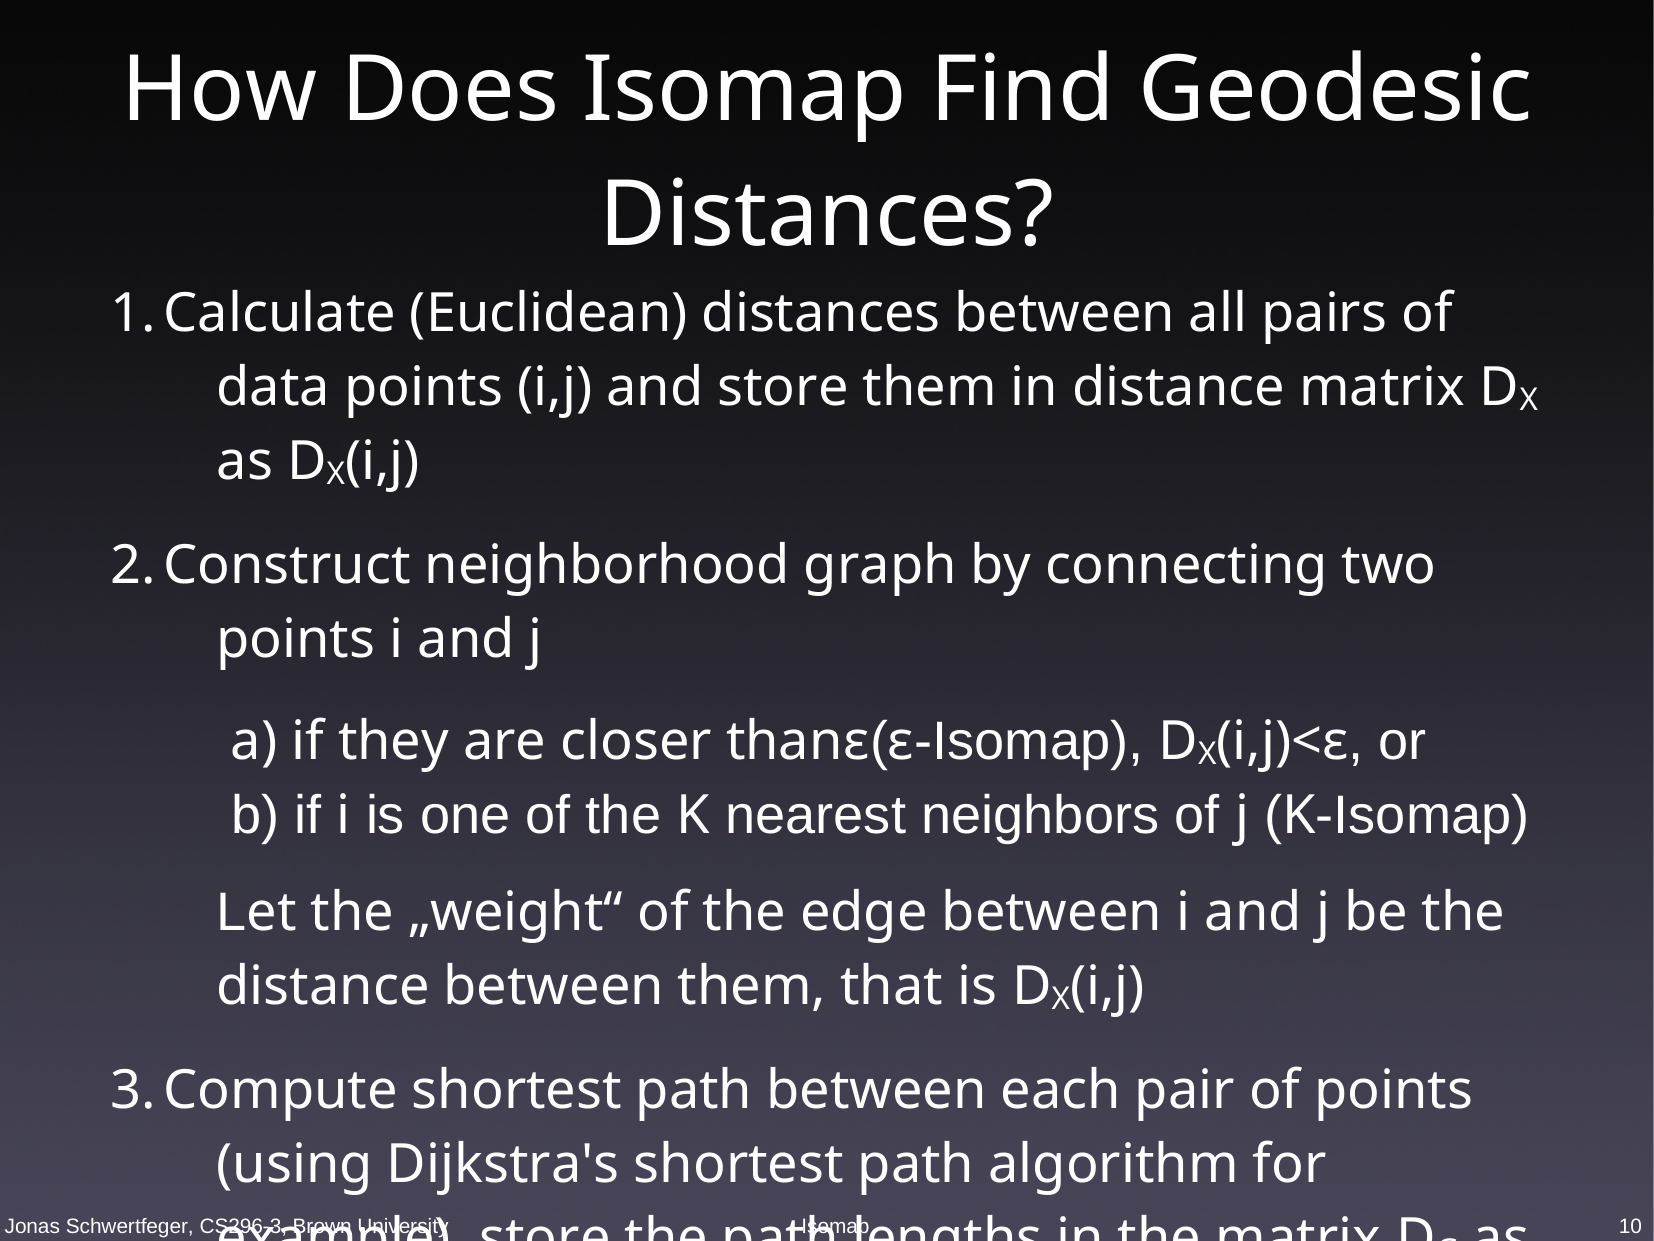

# How Does Isomap Find Geodesic Distances?
Calculate (Euclidean) distances between all pairs of data points (i,j) and store them in distance matrix DX as DX(i,j)
Construct neighborhood graph by connecting two points i and j
 a) if they are closer thanε(ε-Isomap), DX(i,j)<ε, or
 b) if i is one of the K nearest neighbors of j (K-Isomap)
Let the „weight“ of the edge between i and j be the distance between them, that is DX(i,j)
Compute shortest path between each pair of points (using Dijkstra's shortest path algorithm for example), store the path lengths in the matrix DG as an approximate geodesic distance